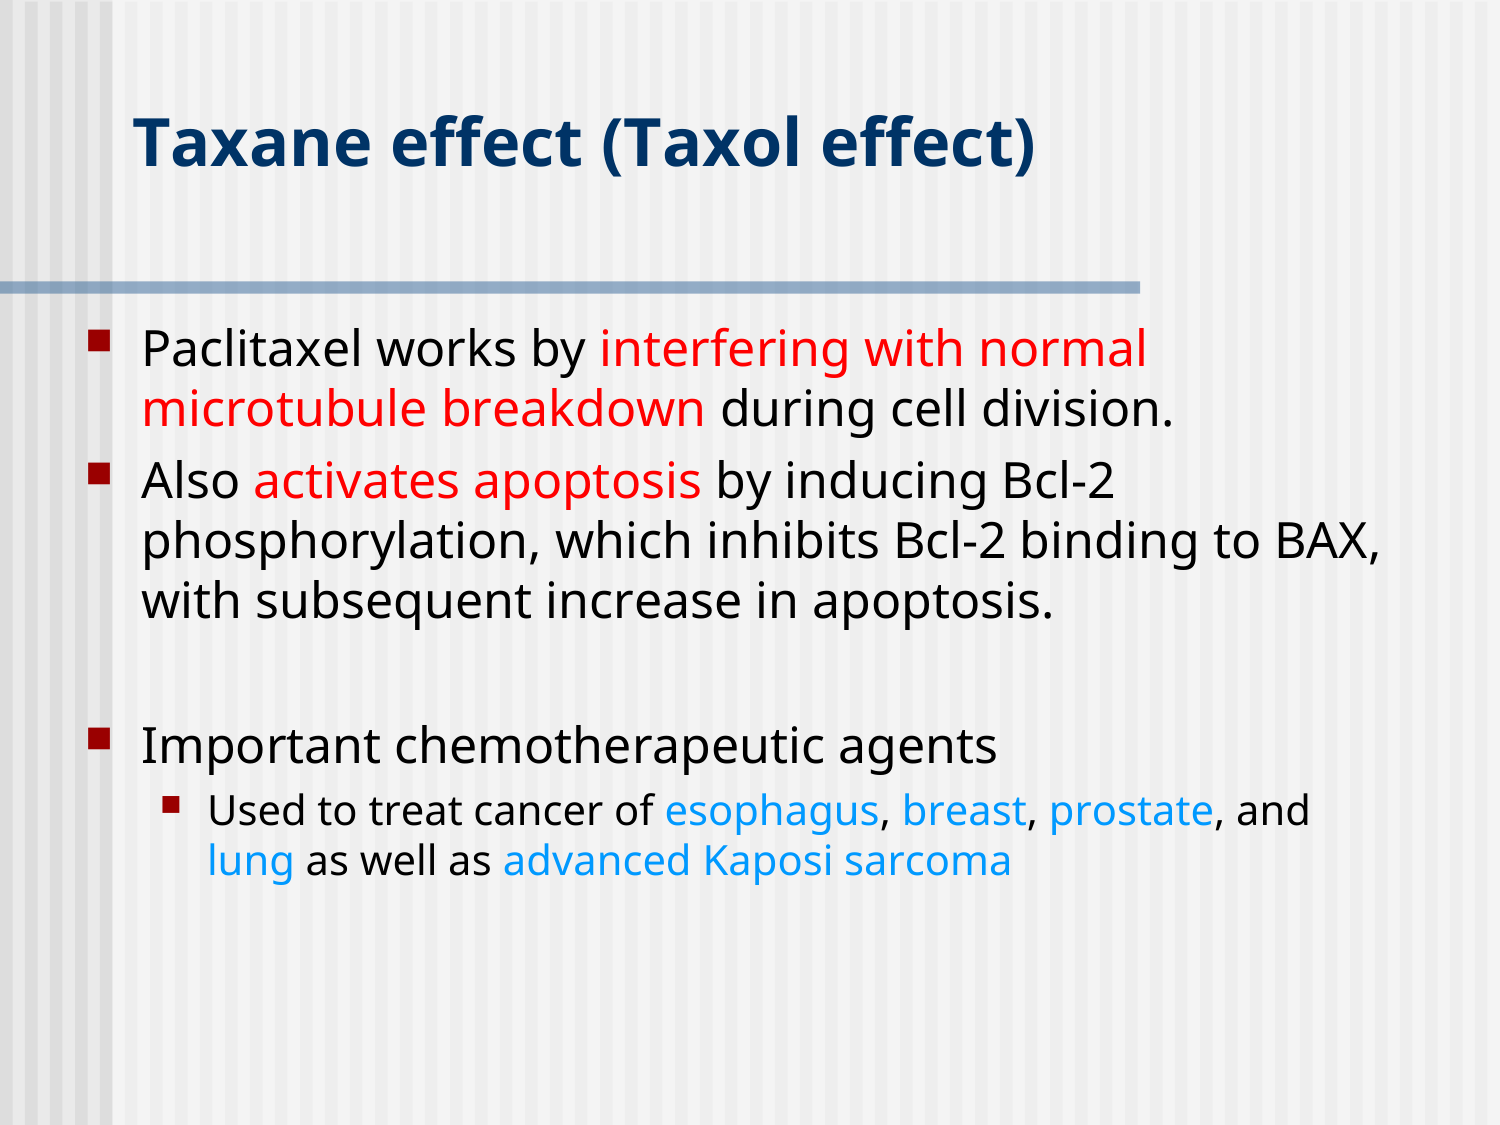

# Taxane effect (Taxol effect)
Paclitaxel works by interfering with normal microtubule breakdown during cell division.
Also activates apoptosis by inducing Bcl-2 phosphorylation, which inhibits Bcl-2 binding to BAX, with subsequent increase in apoptosis.
Important chemotherapeutic agents
Used to treat cancer of esophagus, breast, prostate, and lung as well as advanced Kaposi sarcoma